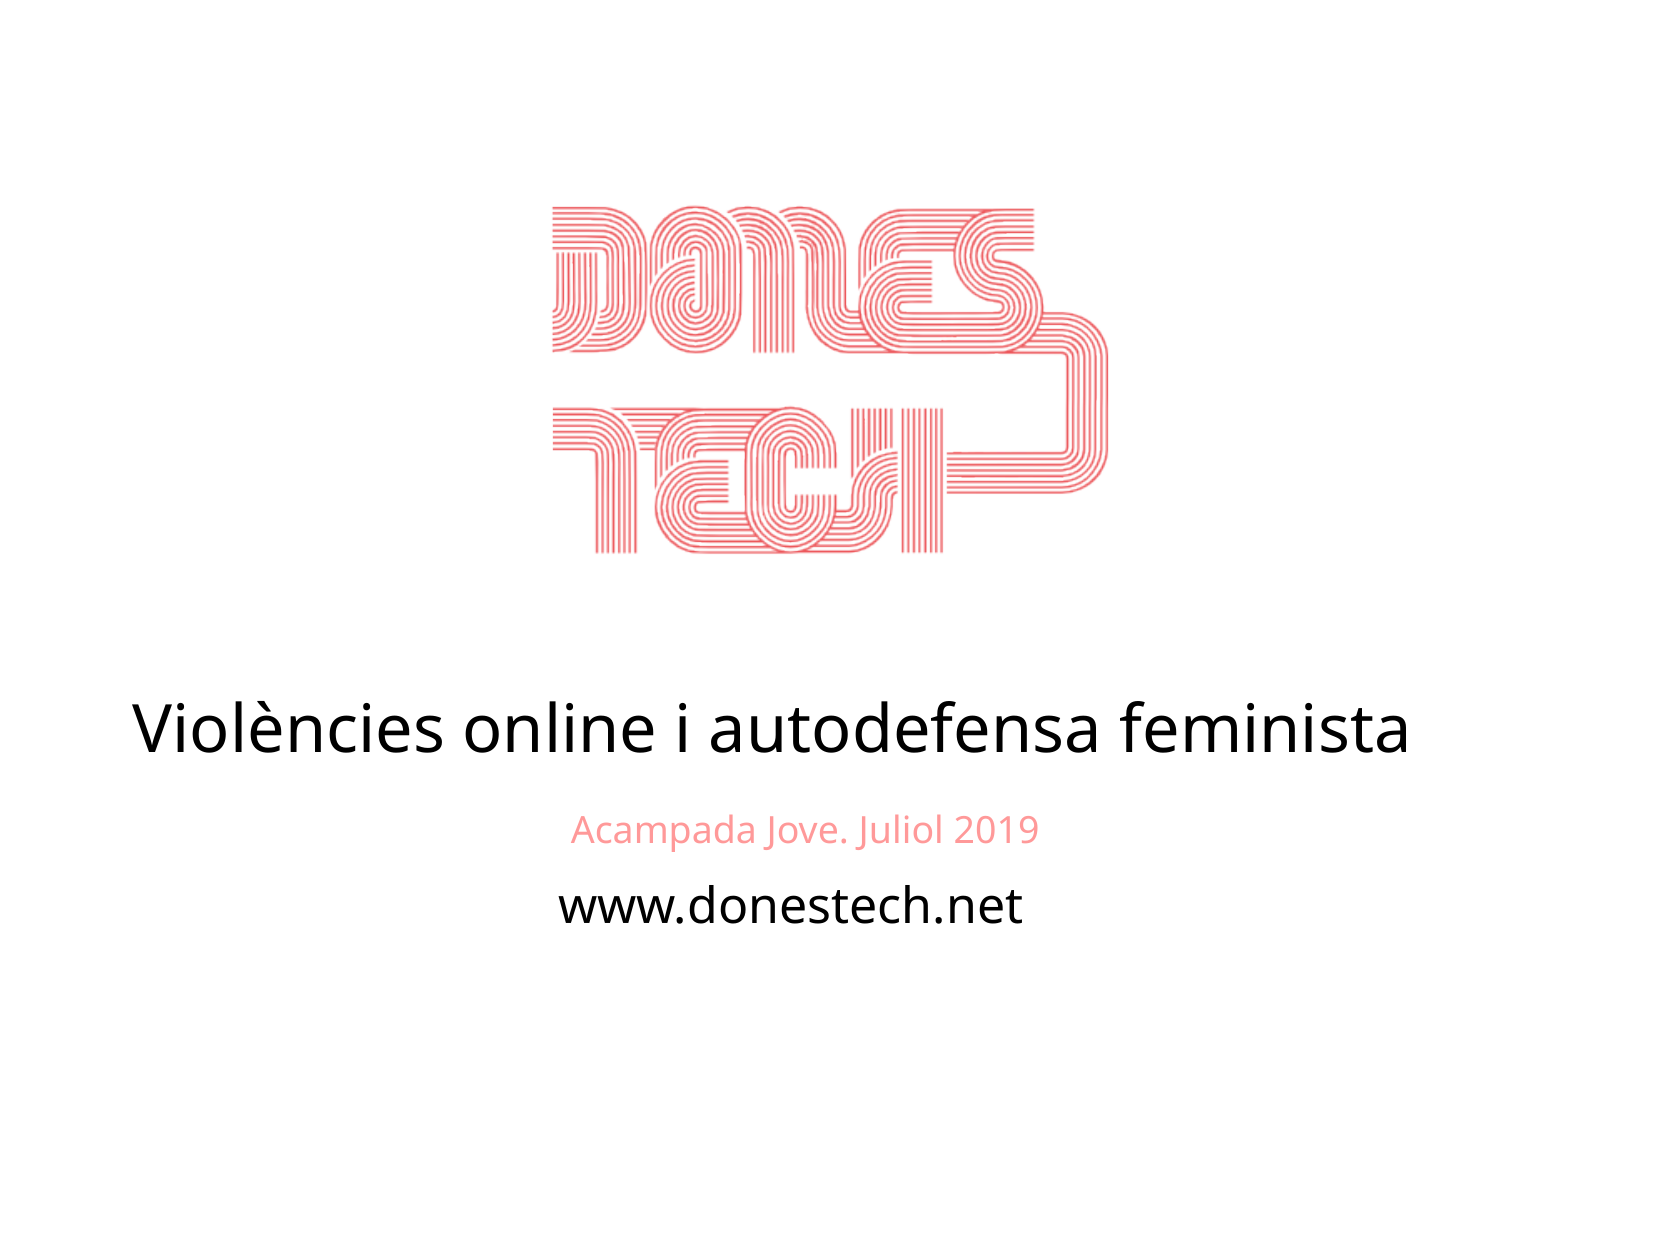

Violències online i autodefensa feminista
Acampada Jove. Juliol 2019
www.donestech.net